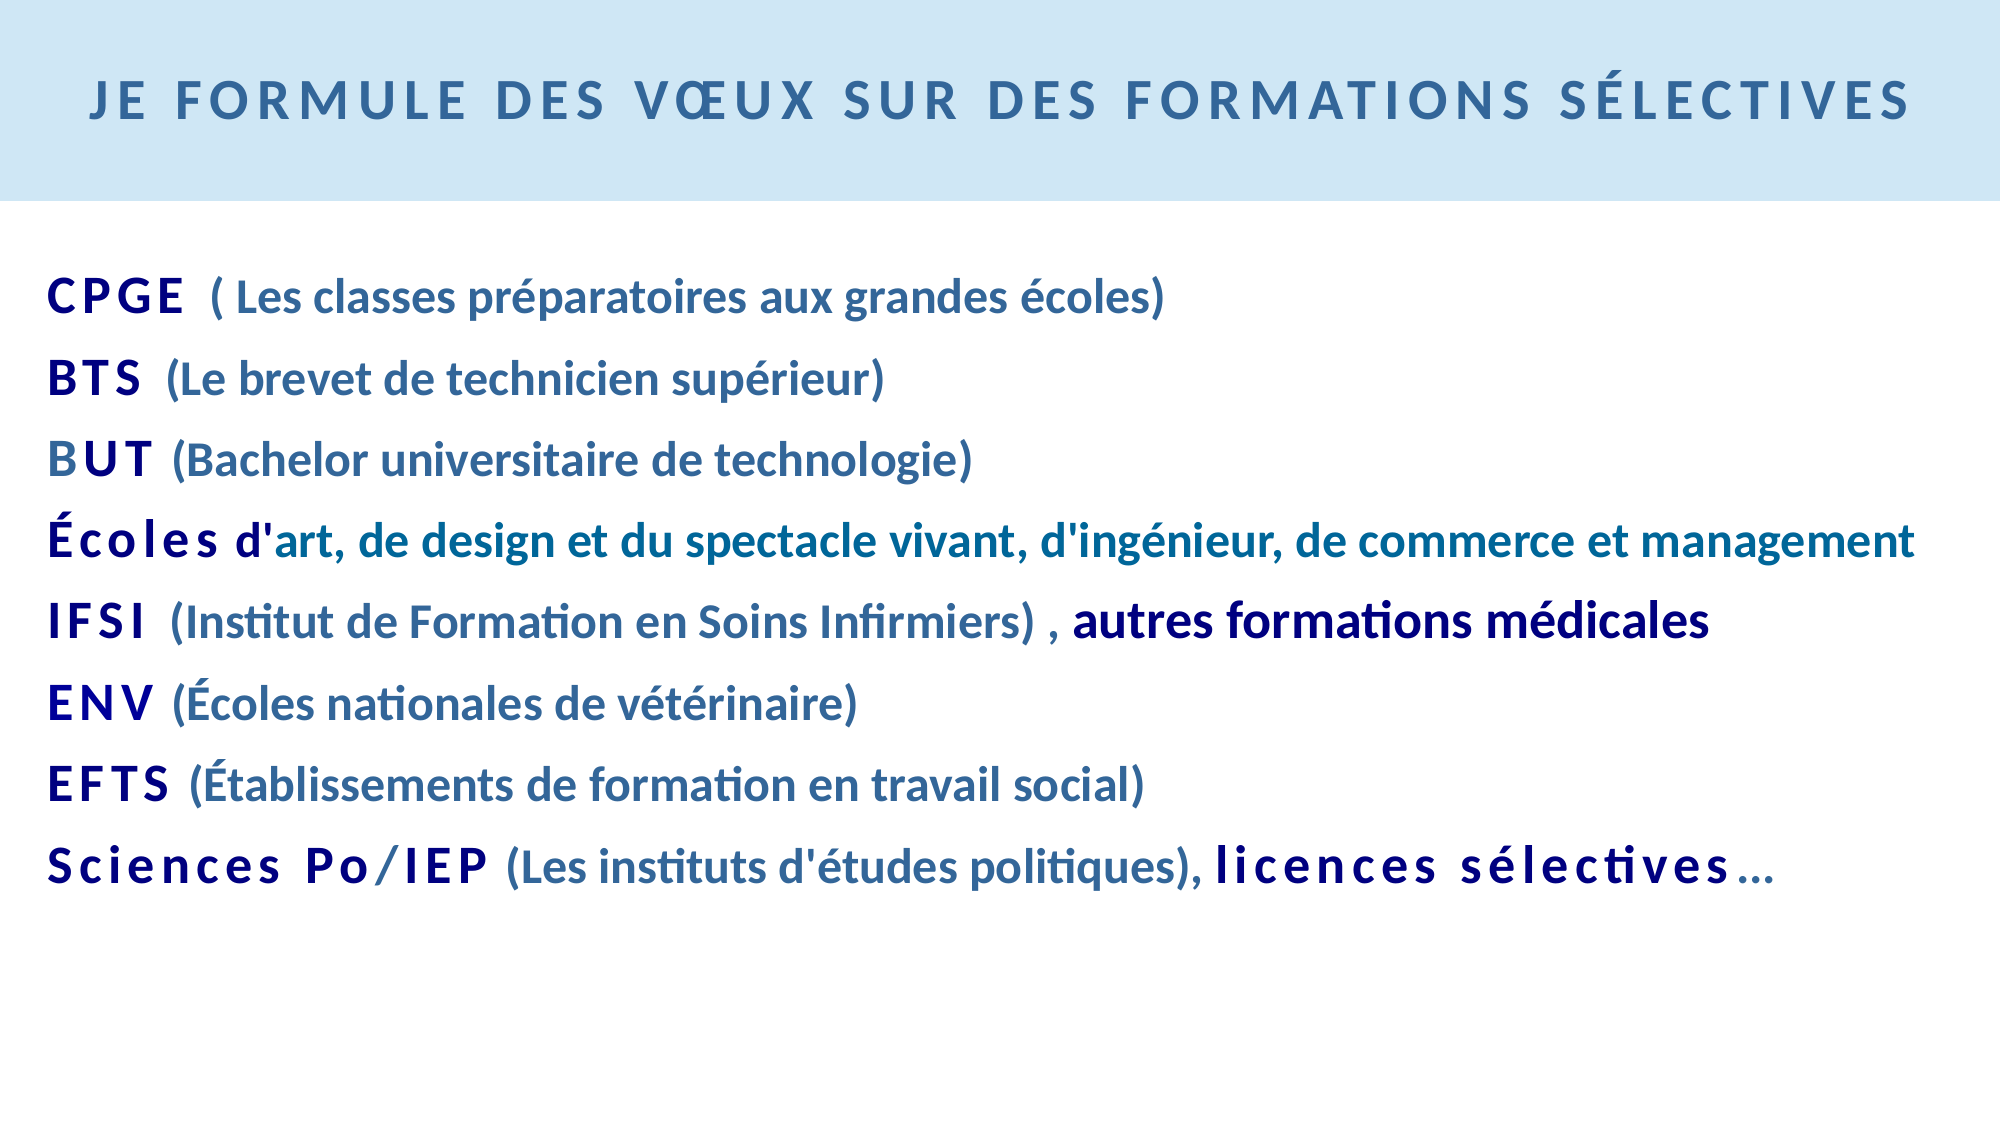

# JE FORMULE DES VŒUX SUR DES FORMATIONS SÉLECTIVES
CPGE ( Les classes préparatoires aux grandes écoles)
BTS (Le brevet de technicien supérieur)
BUT (Bachelor universitaire de technologie)
Écoles d'art, de design et du spectacle vivant, d'ingénieur, de commerce et management
IFSI (Institut de Formation en Soins Infirmiers) , autres formations médicales
ENV (Écoles nationales de vétérinaire)
EFTS (Établissements de formation en travail social)
Sciences Po/IEP (Les instituts d'études politiques), licences sélectives...